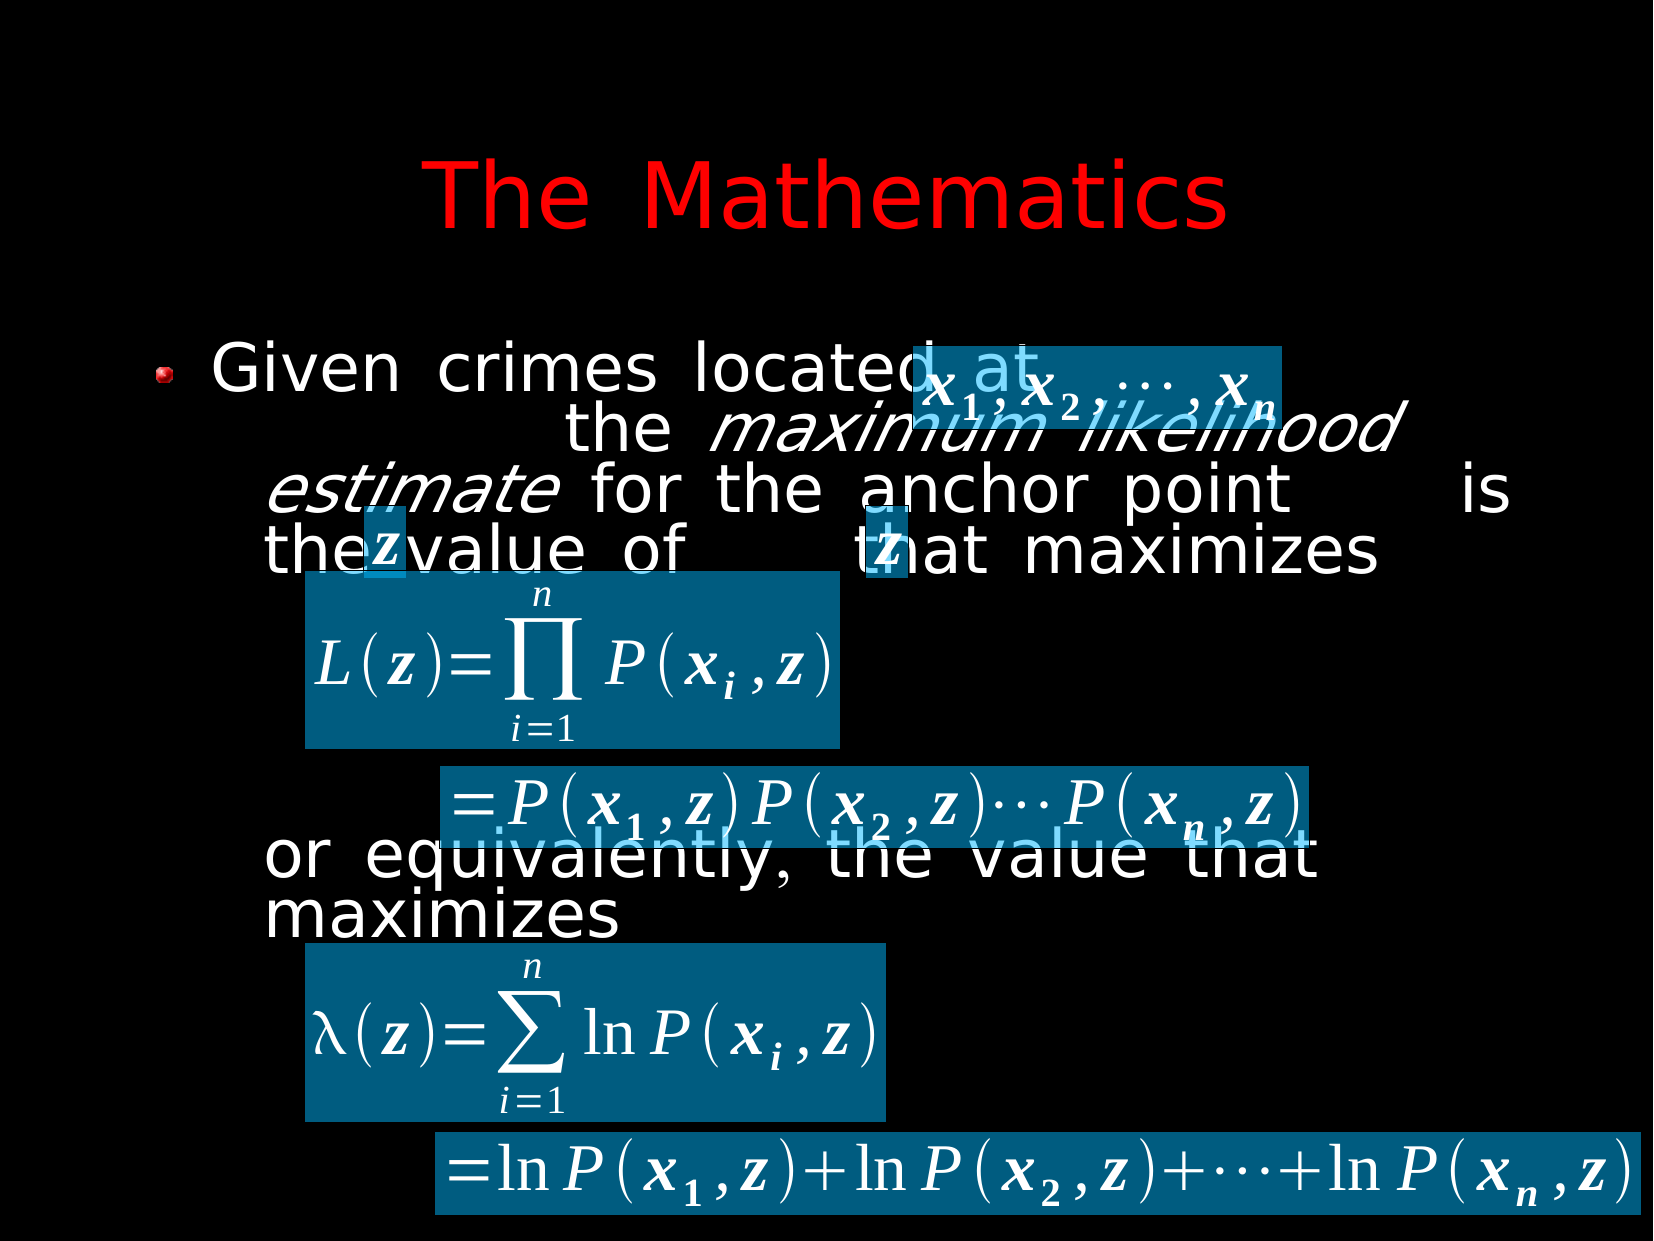

# The Mathematics
Given crimes located at the maximum likelihood estimate for the anchor point is the value of that maximizes
or equivalently, the value that maximizes